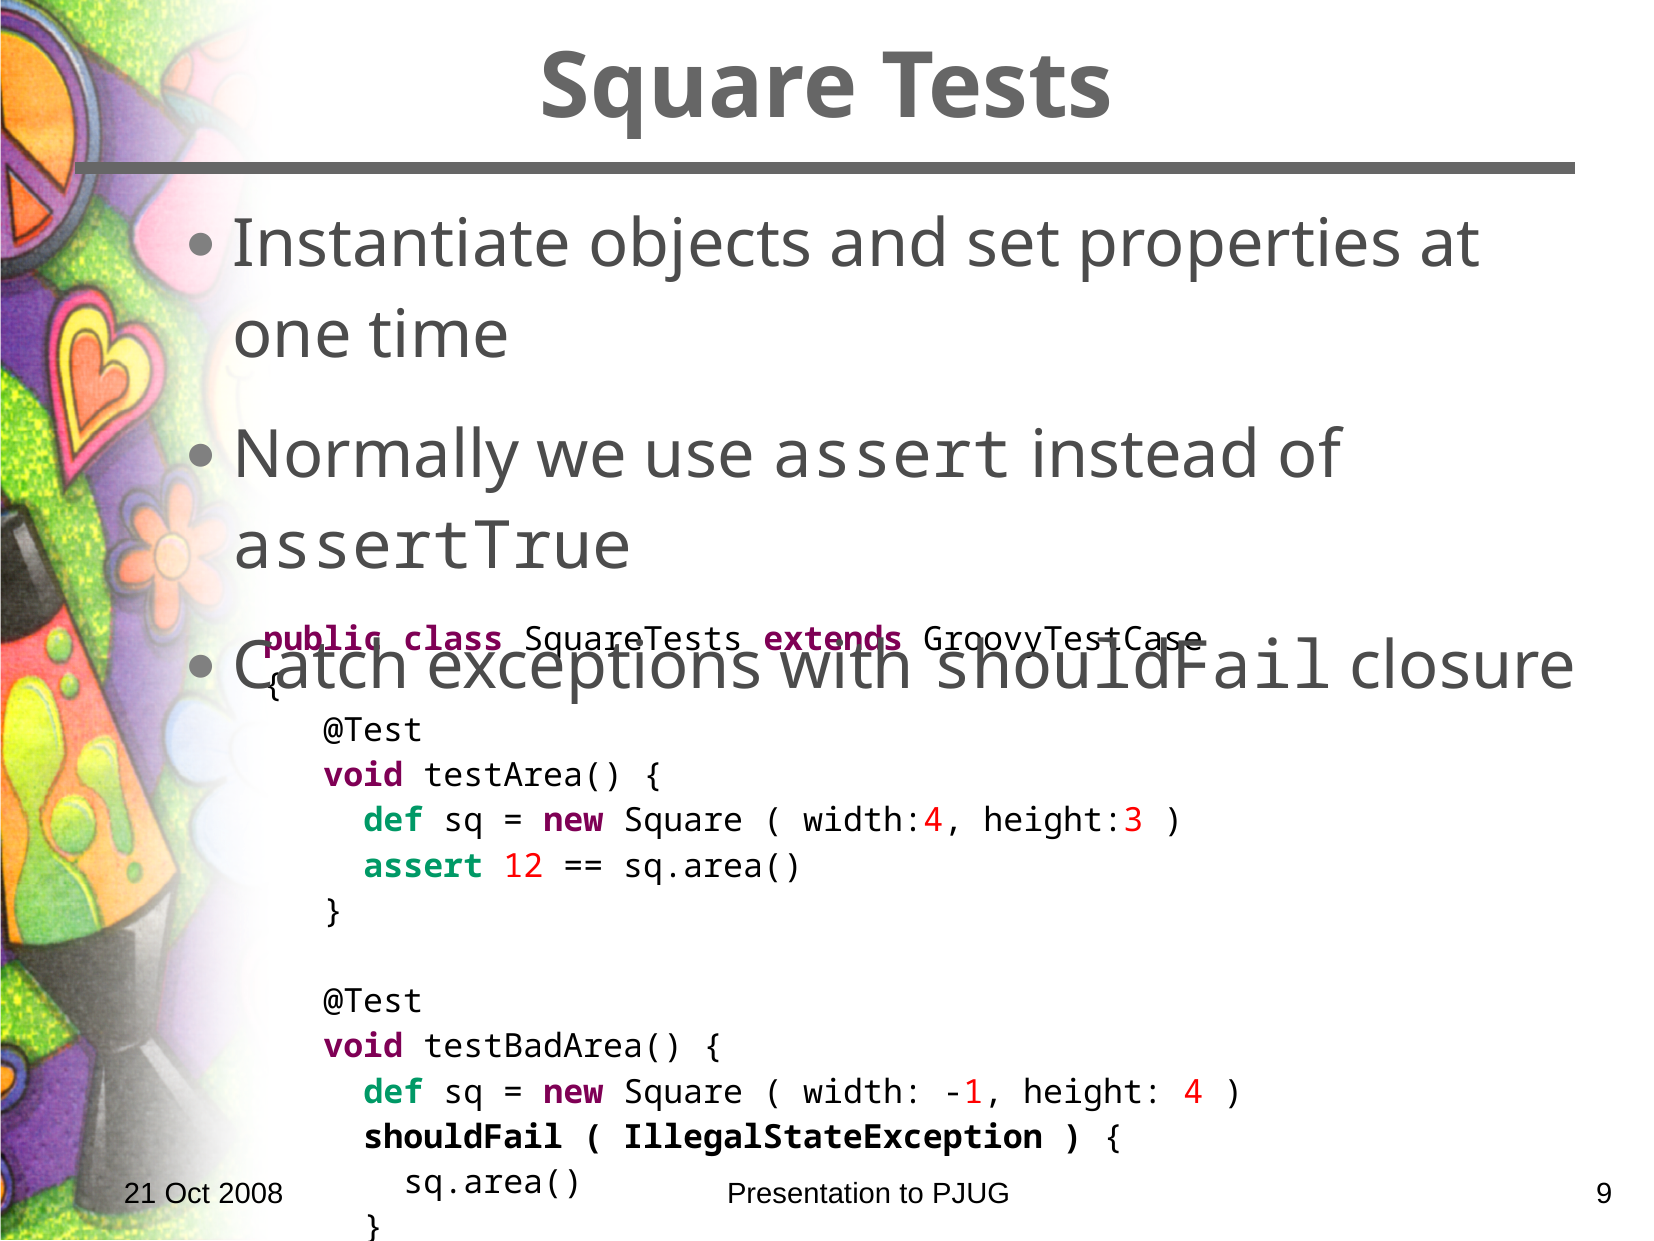

# Square Tests
Instantiate objects and set properties at one time
Normally we use assert instead of assertTrue
Catch exceptions with shouldFail closure
public class SquareTests extends GroovyTestCase
{
 @Test
 void testArea() {
 def sq = new Square ( width:4, height:3 )
 assert 12 == sq.area()
 }
 @Test
 void testBadArea() {
 def sq = new Square ( width: -1, height: 4 )
 shouldFail ( IllegalStateException ) {
 sq.area()
 }
 }
21 Oct 2008
Presentation to PJUG
9